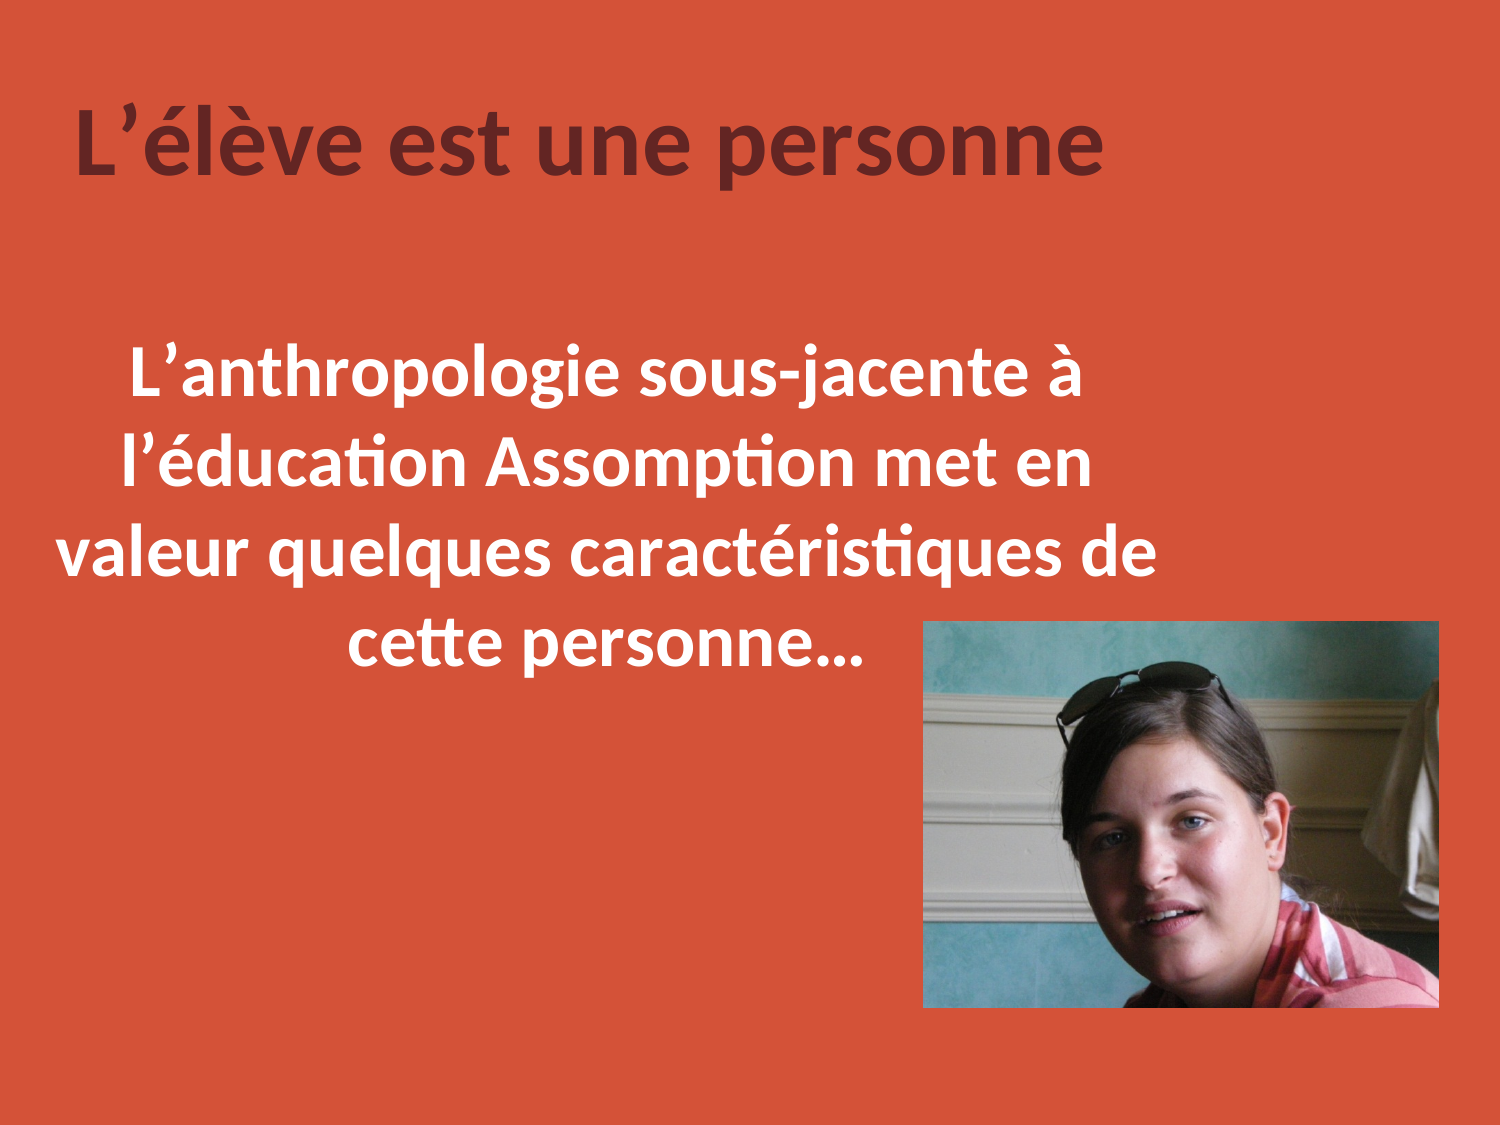

L’élève est une personne
L’anthropologie sous-jacente à l’éducation Assomption met en valeur quelques caractéristiques de cette personne…